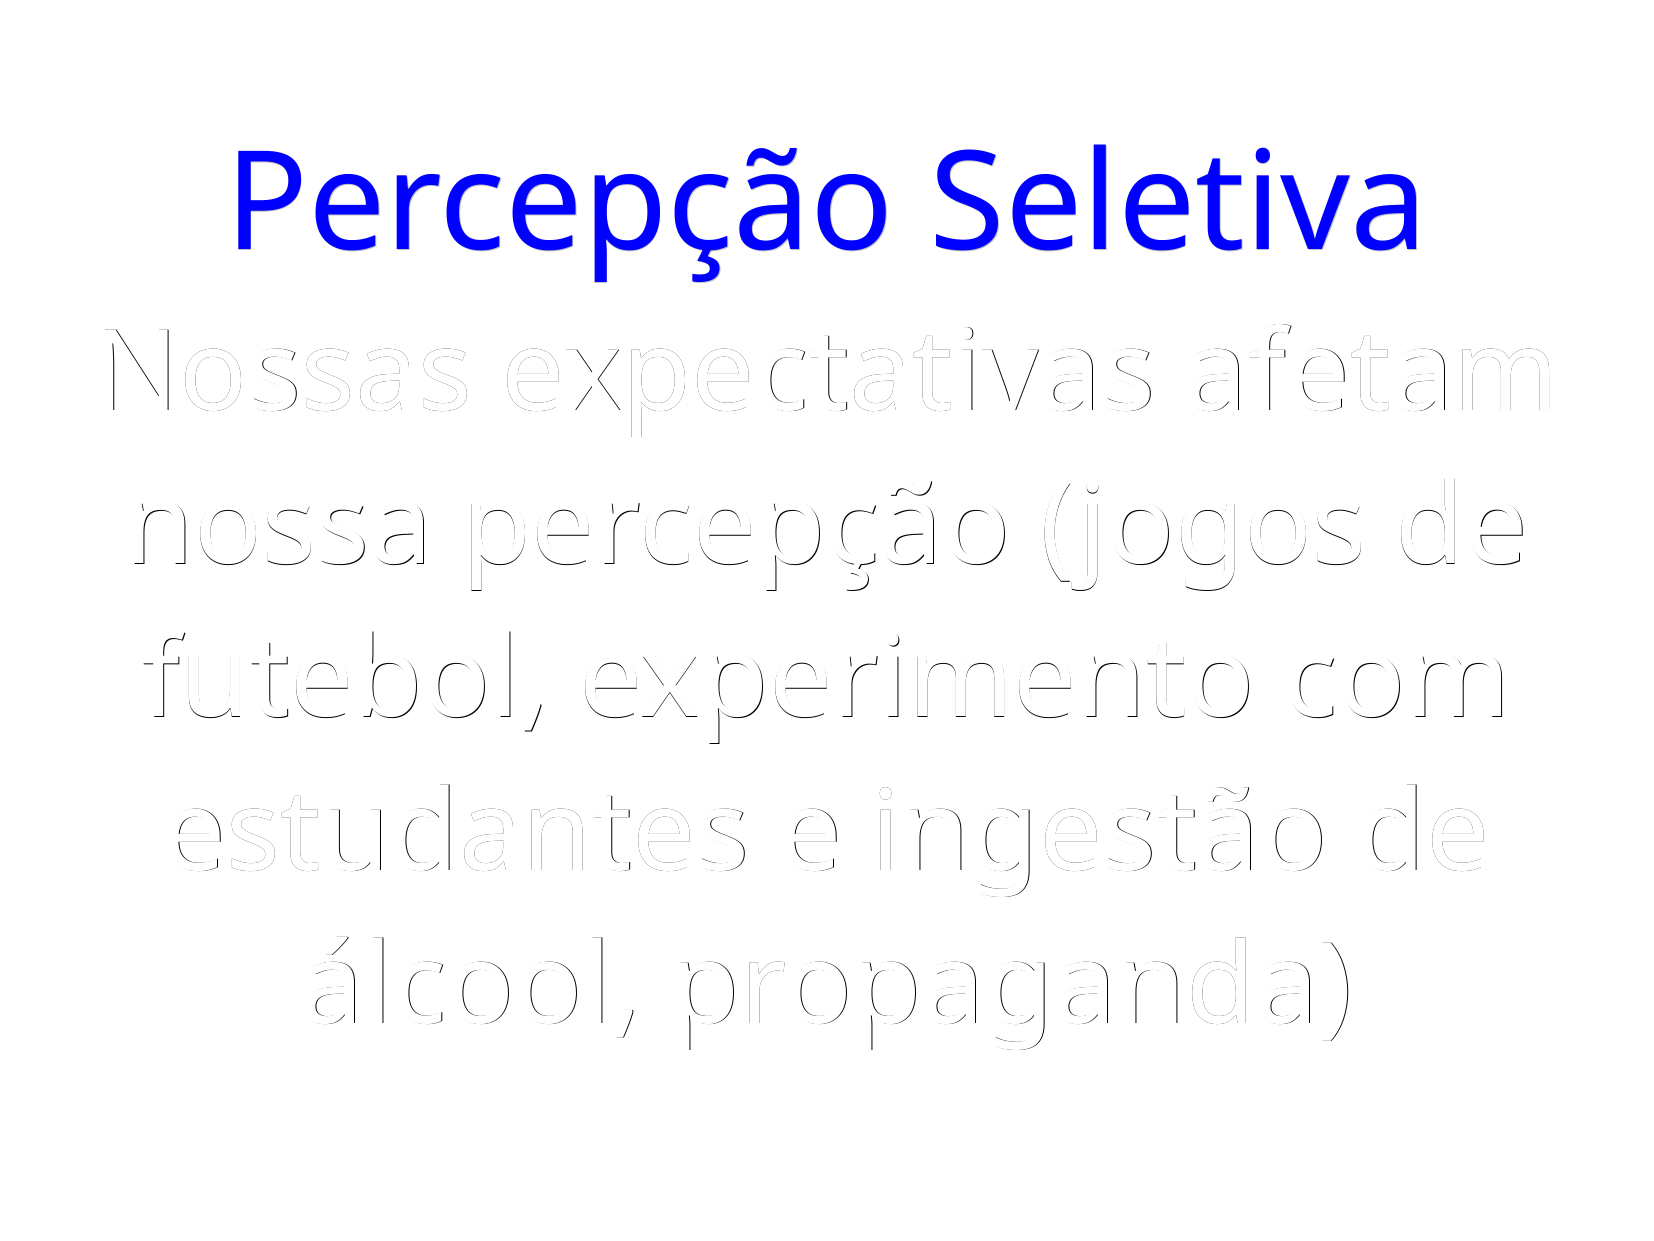

# Percepção Seletiva Nossas expectativas afetam nossa percepção (jogos de futebol, experimento com estudantes e ingestão de álcool, propaganda)